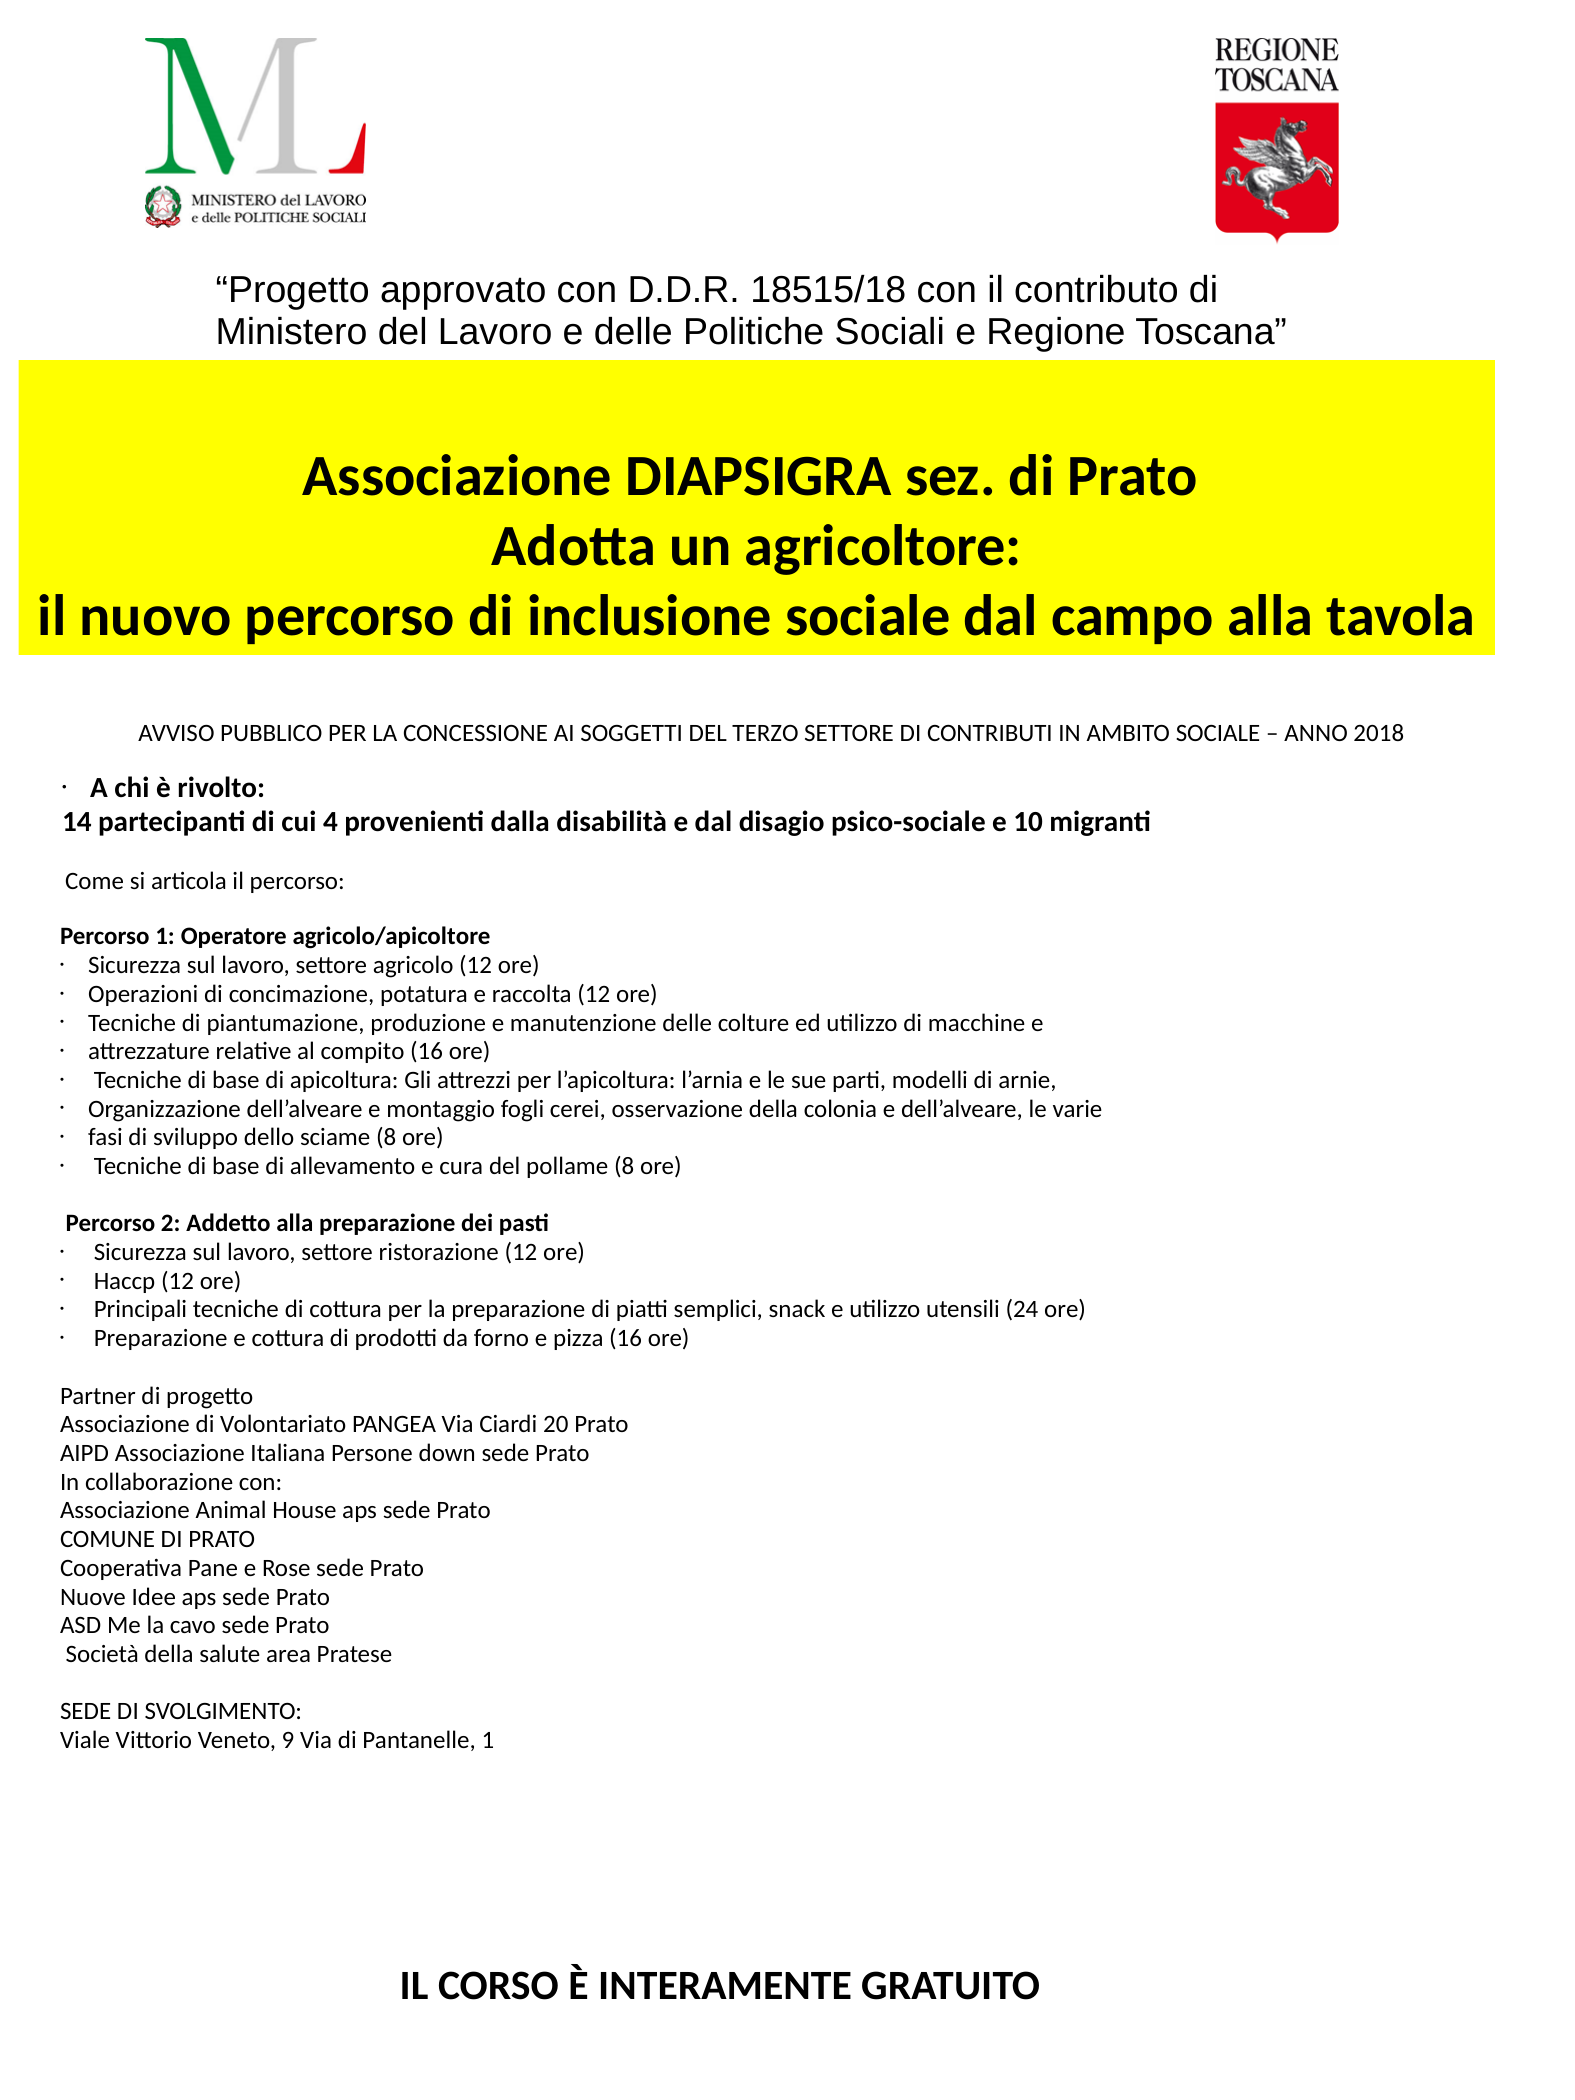

“Progetto approvato con D.D.R. 18515/18 con il contributo di
Ministero del Lavoro e delle Politiche Sociali e Regione Toscana”
Associazione DIAPSIGRA sez. di Prato
Adotta un agricoltore:
il nuovo percorso di inclusione sociale dal campo alla tavola
AVVISO PUBBLICO PER LA CONCESSIONE AI SOGGETTI DEL TERZO SETTORE DI CONTRIBUTI IN AMBITO SOCIALE – ANNO 2018
A chi è rivolto:
14 partecipanti di cui 4 provenienti dalla disabilità e dal disagio psico-sociale e 10 migranti
 Come si articola il percorso:
Percorso 1: Operatore agricolo/apicoltore
Sicurezza sul lavoro, settore agricolo (12 ore)
Operazioni di concimazione, potatura e raccolta (12 ore)
Tecniche di piantumazione, produzione e manutenzione delle colture ed utilizzo di macchine e
attrezzature relative al compito (16 ore)
 Tecniche di base di apicoltura: Gli attrezzi per l’apicoltura: l’arnia e le sue parti, modelli di arnie,
Organizzazione dell’alveare e montaggio fogli cerei, osservazione della colonia e dell’alveare, le varie
fasi di sviluppo dello sciame (8 ore)
 Tecniche di base di allevamento e cura del pollame (8 ore)
 Percorso 2: Addetto alla preparazione dei pasti
 Sicurezza sul lavoro, settore ristorazione (12 ore)
 Haccp (12 ore)
 Principali tecniche di cottura per la preparazione di piatti semplici, snack e utilizzo utensili (24 ore)
 Preparazione e cottura di prodotti da forno e pizza (16 ore)
Partner di progetto
Associazione di Volontariato PANGEA Via Ciardi 20 Prato
AIPD Associazione Italiana Persone down sede Prato
In collaborazione con:
Associazione Animal House aps sede Prato
COMUNE DI PRATO
Cooperativa Pane e Rose sede Prato
Nuove Idee aps sede Prato
ASD Me la cavo sede Prato
 Società della salute area Pratese
SEDE DI SVOLGIMENTO:
Viale Vittorio Veneto, 9 Via di Pantanelle, 1
IL CORSO È INTERAMENTE GRATUITO